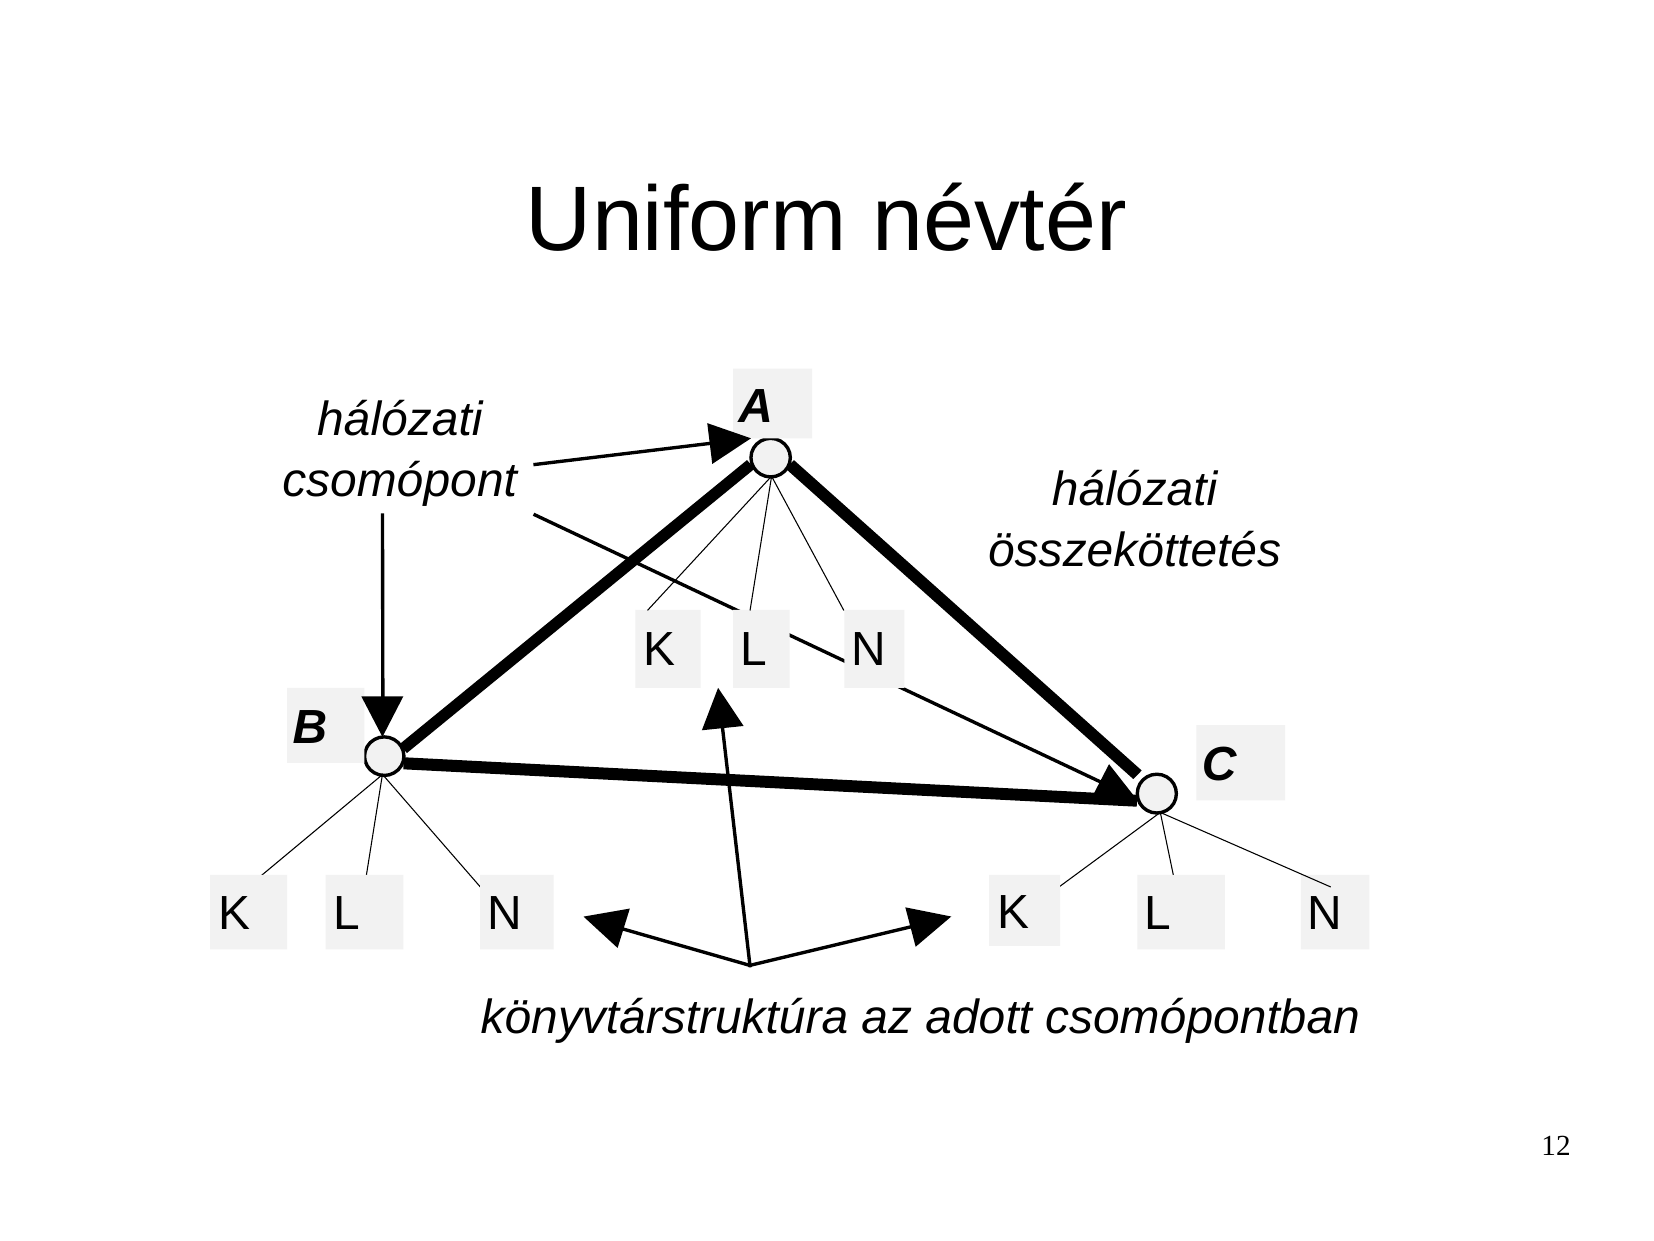

# Uniform névtér
A
hálózati
csomópont
hálózati
összeköttetés
K
L
N
B
C
K
K
L
N
L
N
könyvtárstruktúra az adott csomópontban
12